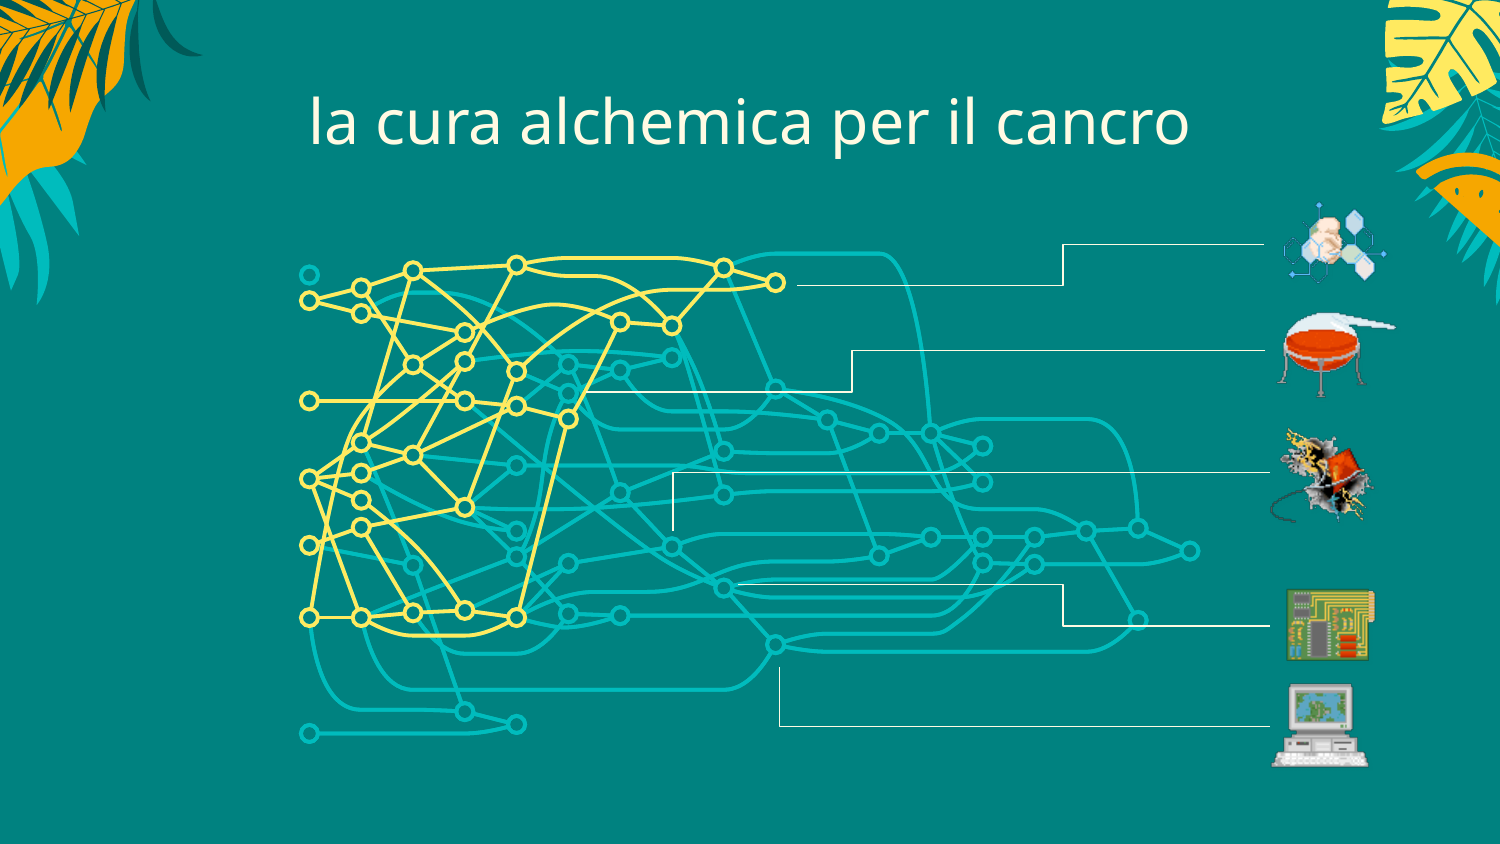

# la cura alchemica per il cancro